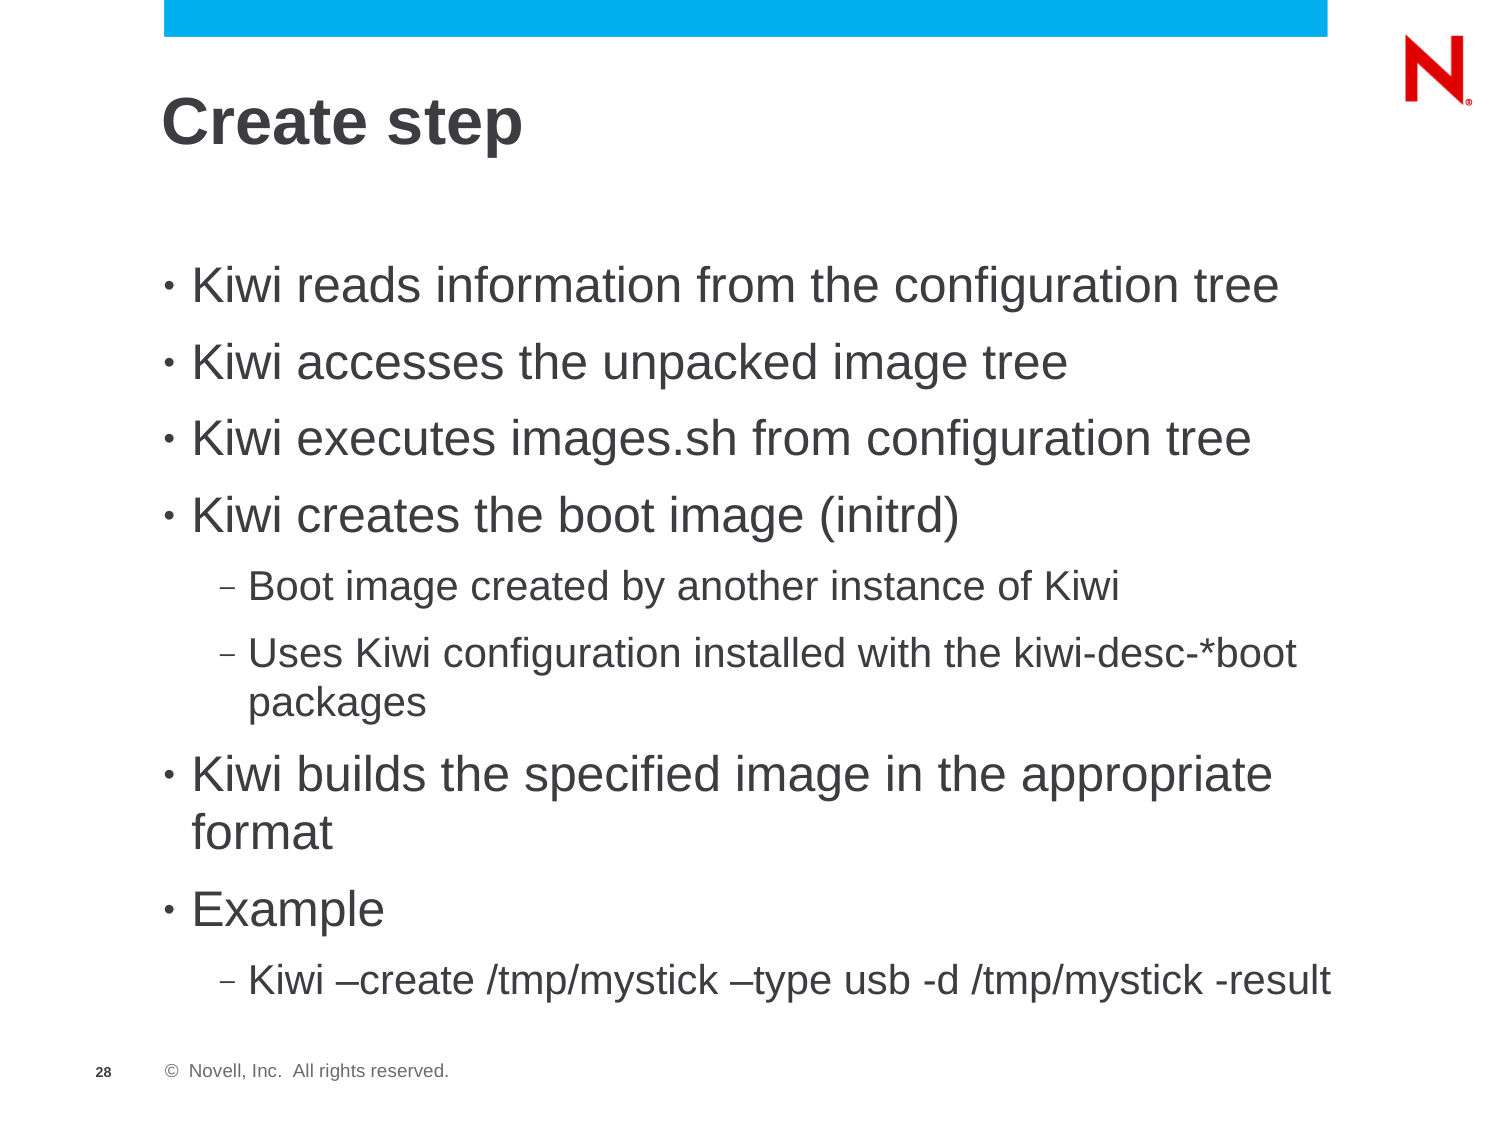

# Create step
Kiwi reads information from the configuration tree
Kiwi accesses the unpacked image tree
Kiwi executes images.sh from configuration tree
Kiwi creates the boot image (initrd)
Boot image created by another instance of Kiwi
Uses Kiwi configuration installed with the kiwi-desc-*boot packages
Kiwi builds the specified image in the appropriate format
Example
Kiwi –create /tmp/mystick –type usb -d /tmp/mystick -result